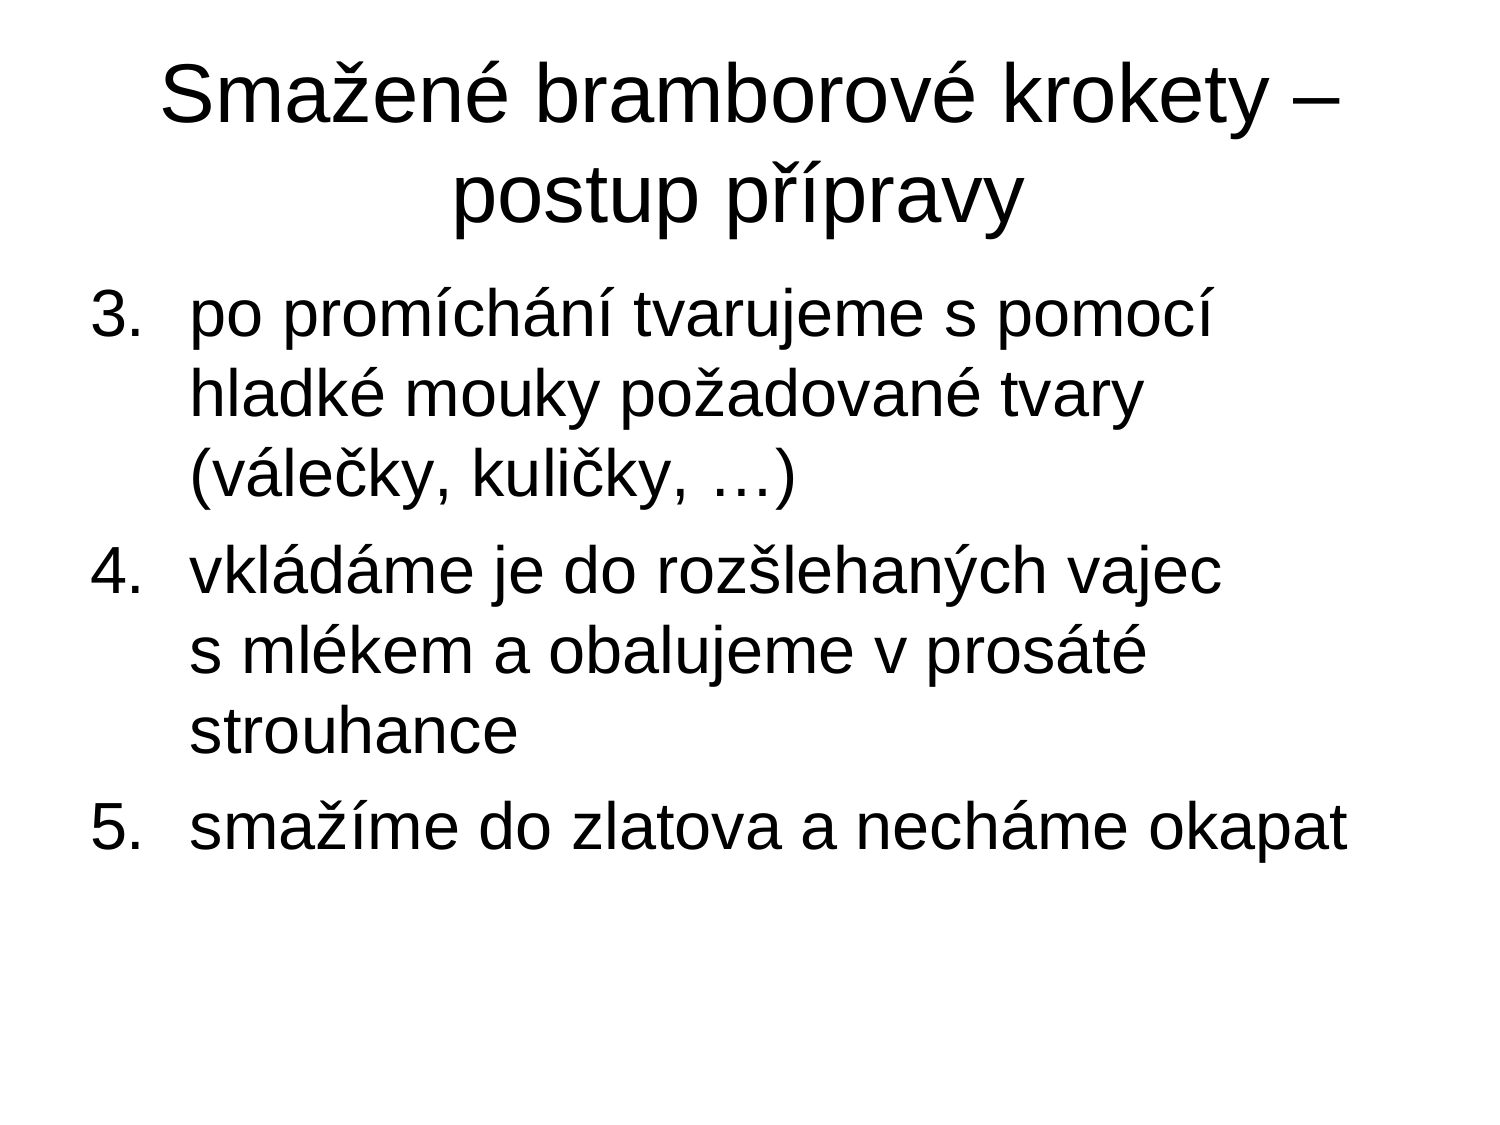

# Smažené bramborové krokety – postup přípravy
3. 	po promíchání tvarujeme s pomocí hladké mouky požadované tvary (válečky, kuličky, …)
4. 	vkládáme je do rozšlehaných vajec s mlékem a obalujeme v prosáté strouhance
5. 	smažíme do zlatova a necháme okapat